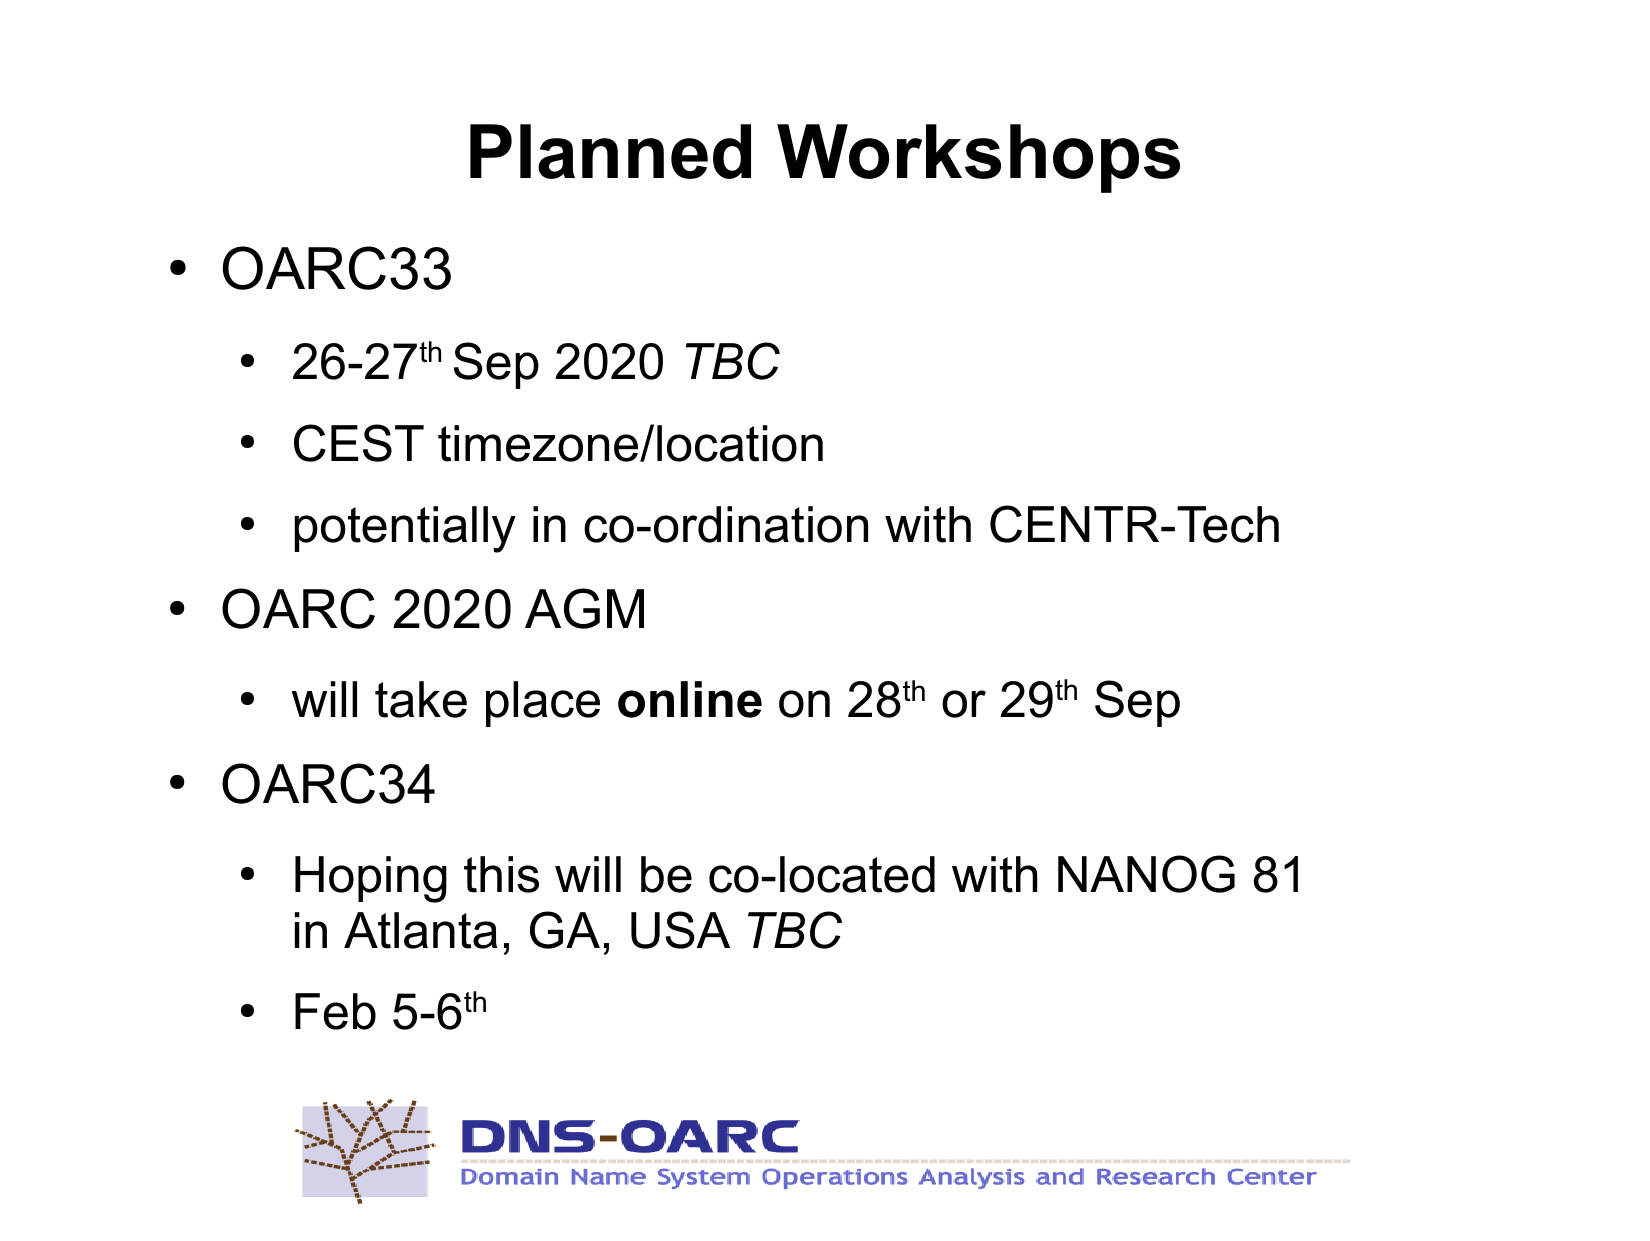

# Planned Workshops
OARC33
26-27th Sep 2020 TBC
CEST timezone/location
potentially in co-ordination with CENTR-Tech
OARC 2020 AGM
will take place online on 28th or 29th Sep
OARC34
Hoping this will be co-located with NANOG 81
in Atlanta, GA, USA TBC
Feb 5-6th